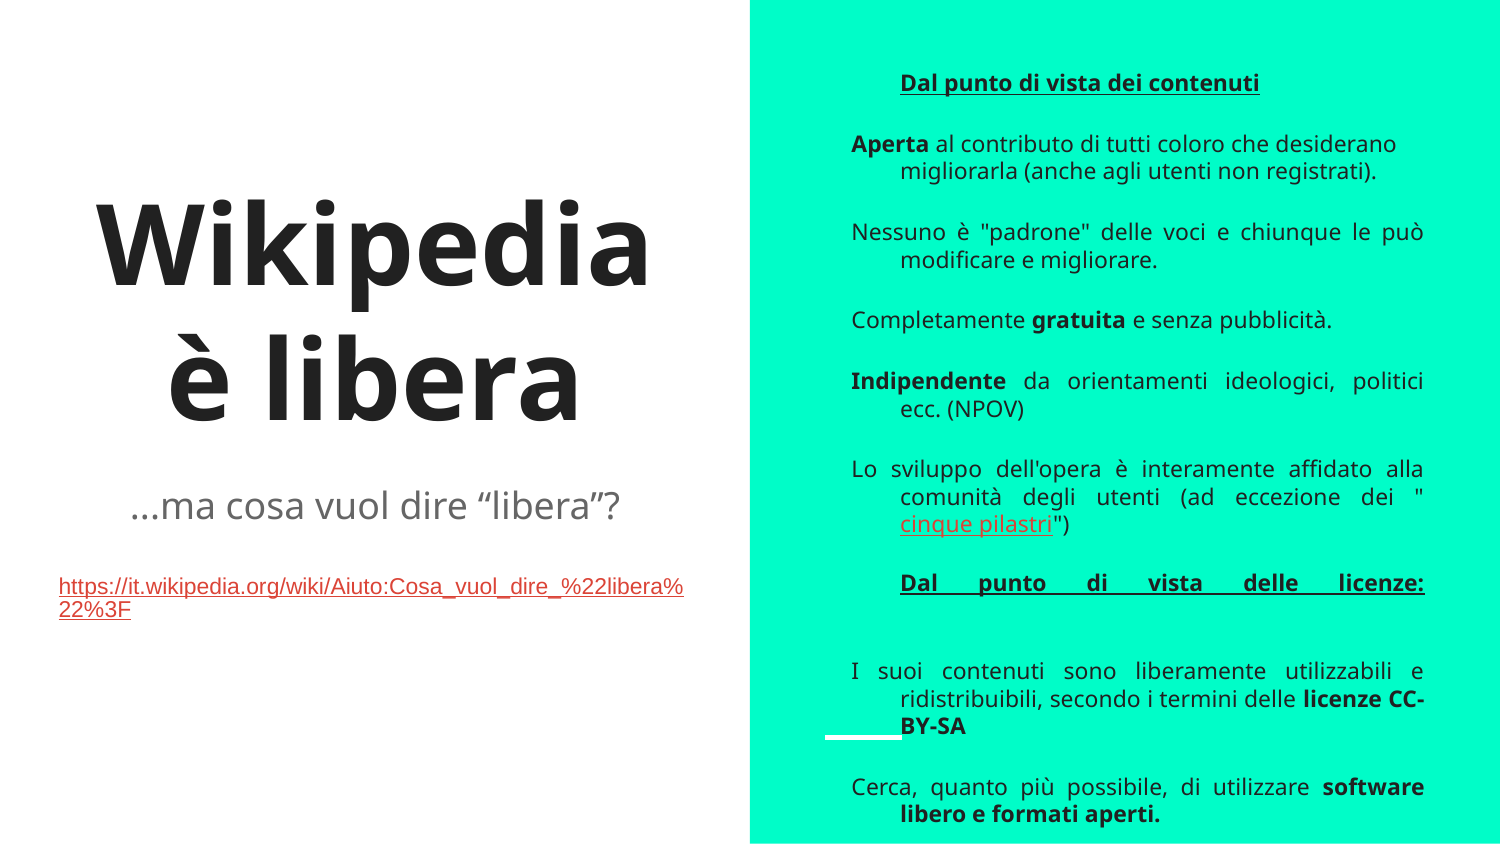

Dal punto di vista dei contenuti
Aperta al contributo di tutti coloro che desiderano migliorarla (anche agli utenti non registrati).
Nessuno è "padrone" delle voci e chiunque le può modificare e migliorare.
Completamente gratuita e senza pubblicità.
Indipendente da orientamenti ideologici, politici ecc. (NPOV)
Lo sviluppo dell'opera è interamente affidato alla comunità degli utenti (ad eccezione dei "cinque pilastri")
Dal punto di vista delle licenze:
I suoi contenuti sono liberamente utilizzabili e ridistribuibili, secondo i termini delle licenze CC-BY-SA
Cerca, quanto più possibile, di utilizzare software libero e formati aperti.
# Wikipedia è libera
...ma cosa vuol dire “libera”?
https://it.wikipedia.org/wiki/Aiuto:Cosa_vuol_dire_%22libera%22%3F